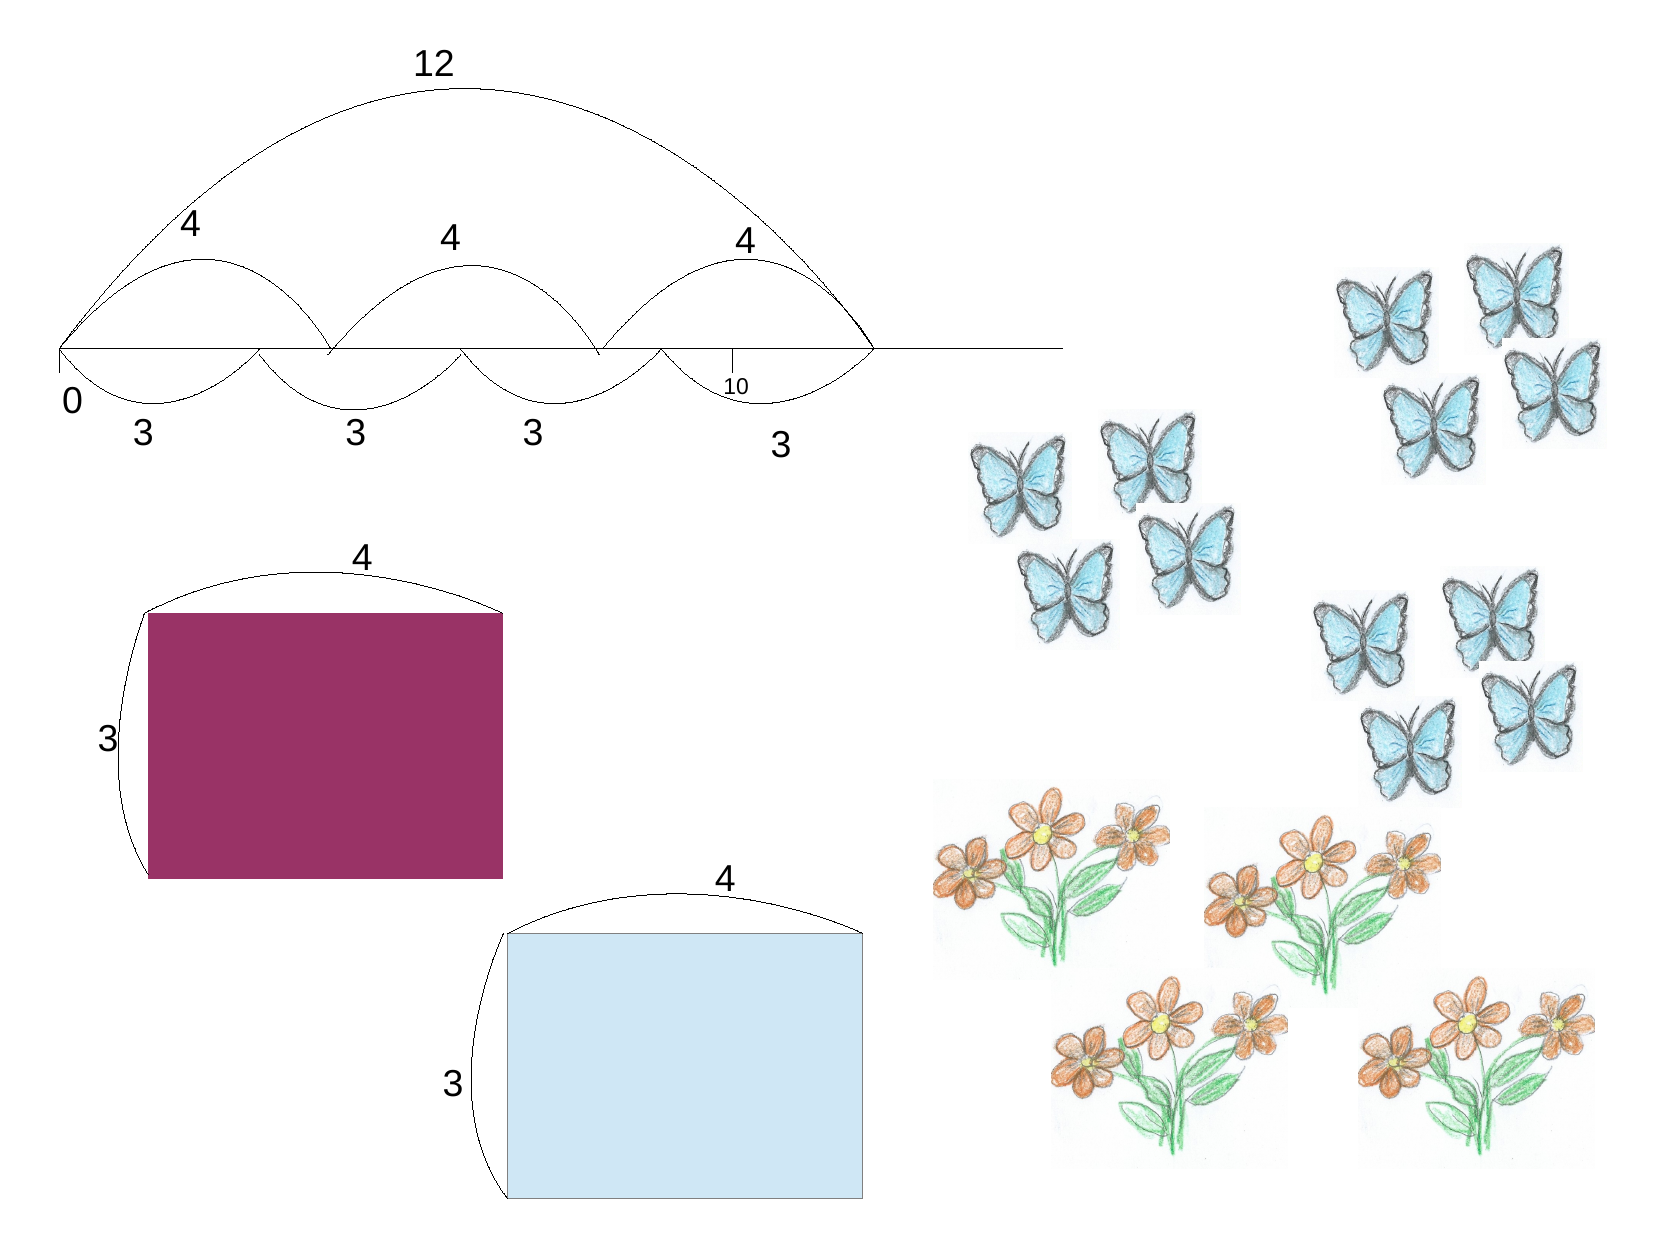

12
4
4
4
#
10
0
3
3
3
3
4
| | | | |
| --- | --- | --- | --- |
| | | | |
| | | | |
3
4
3